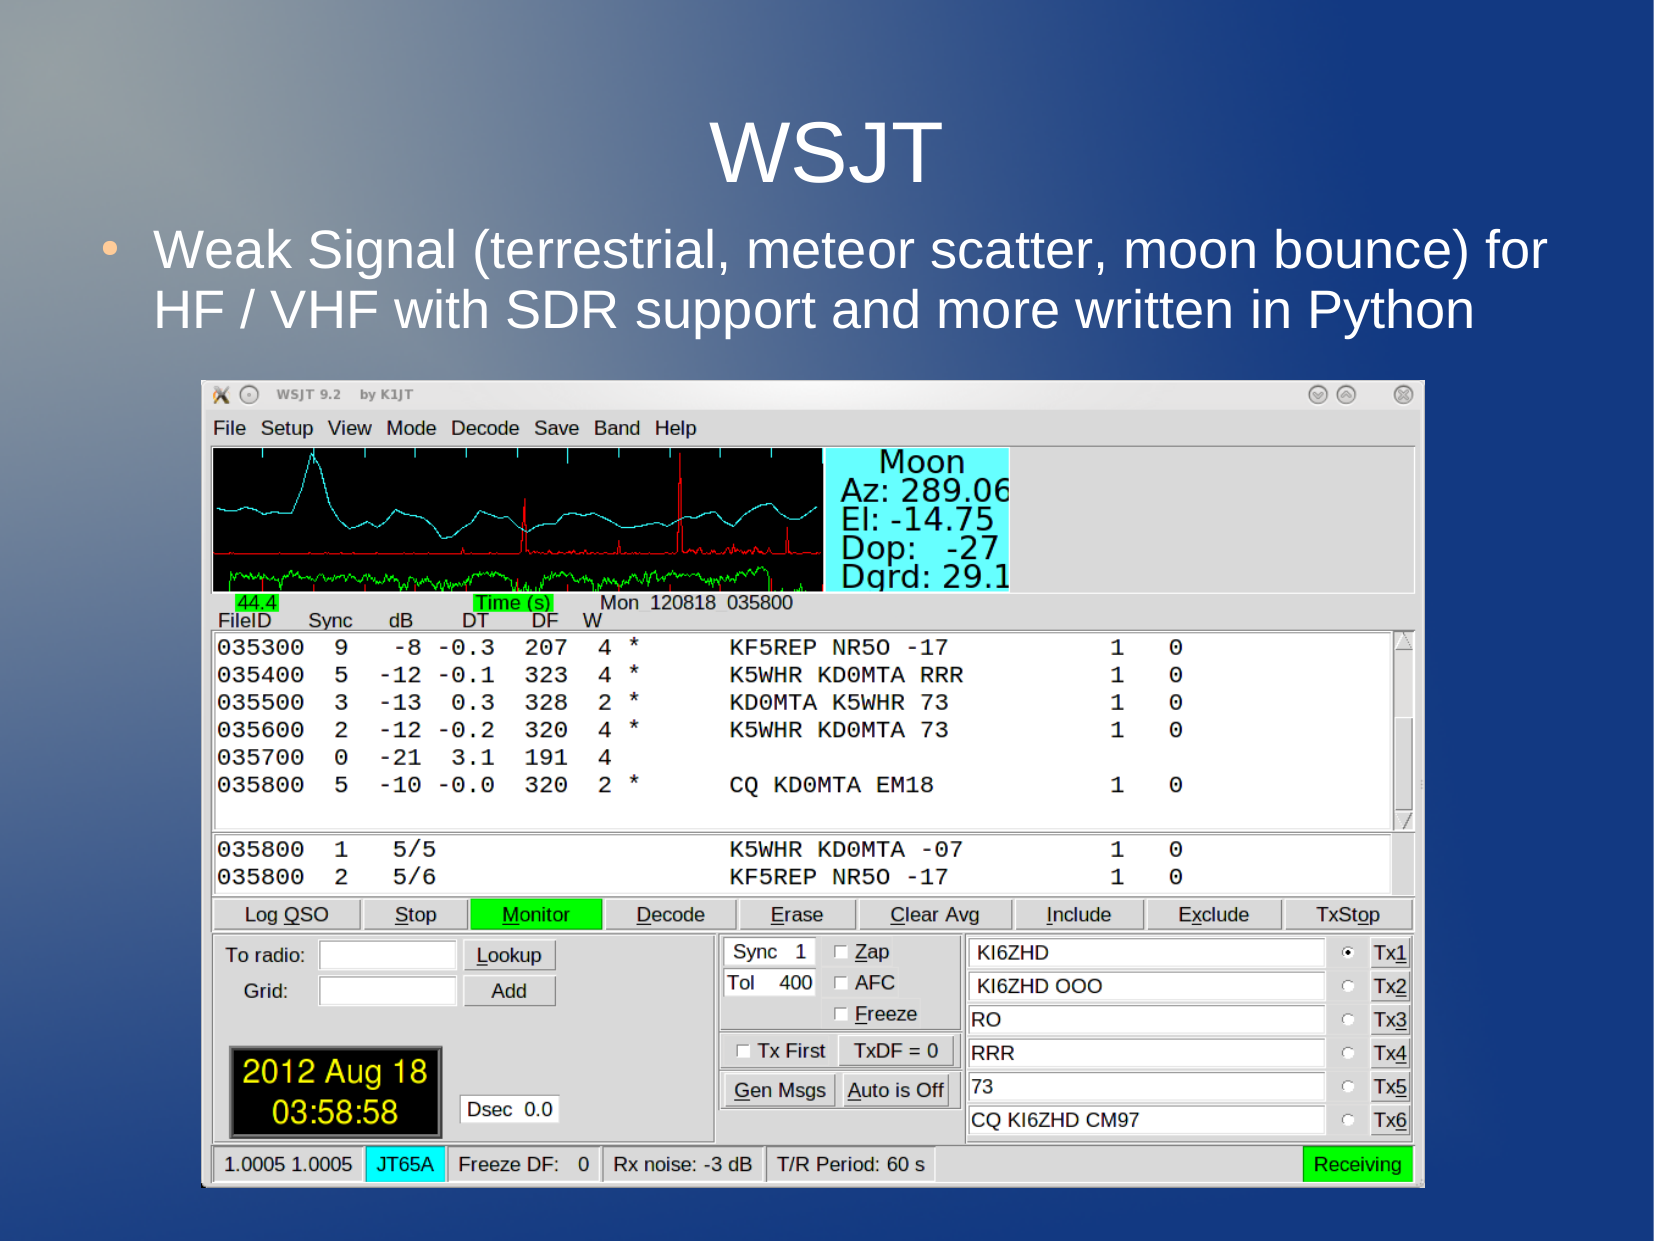

# WSJT
Weak Signal (terrestrial, meteor scatter, moon bounce) for HF / VHF with SDR support and more written in Python